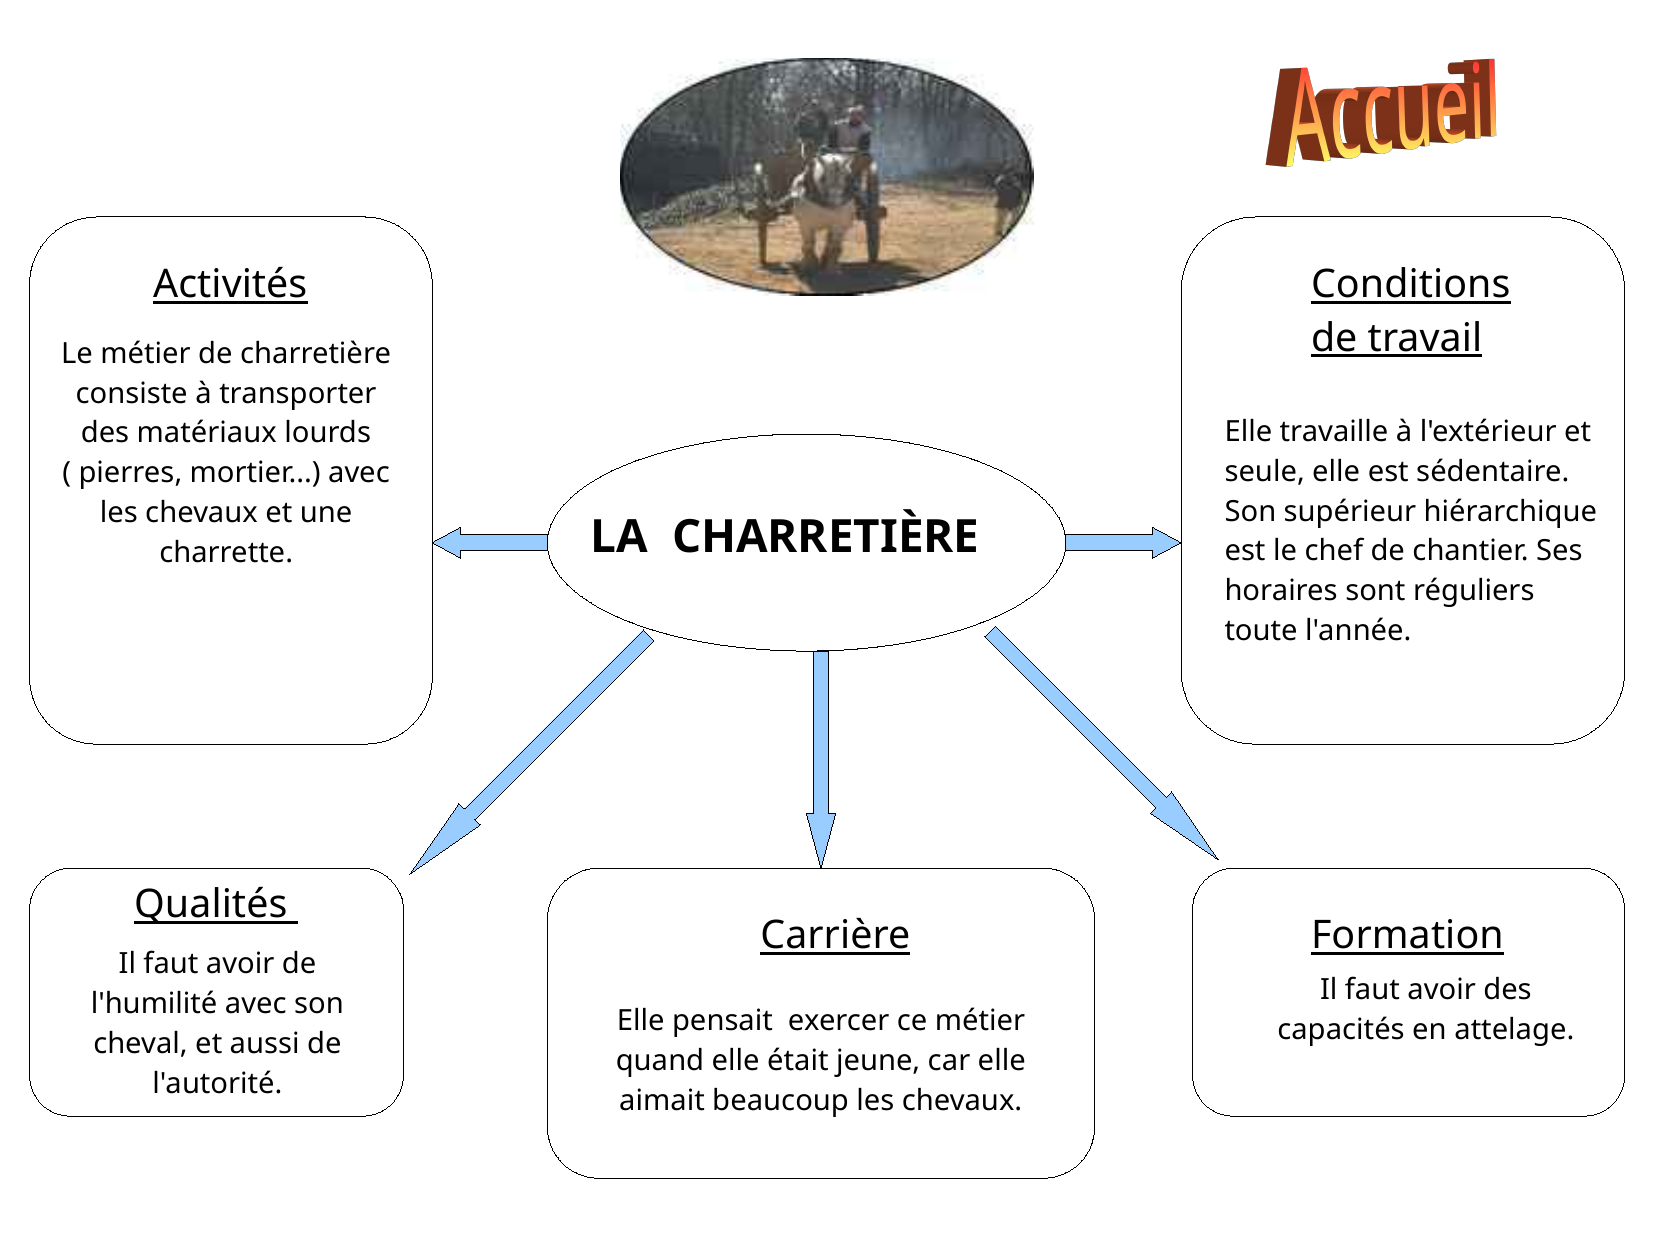

Accueil
Activités
Conditions de travail
Le métier de charretière consiste à transporter des matériaux lourds ( pierres, mortier...) avec les chevaux et une charrette.
Elle travaille à l'extérieur et seule, elle est sédentaire. Son supérieur hiérarchique est le chef de chantier. Ses horaires sont réguliers toute l'année.
LA CHARRETIÈRE
Qualités
Carrière
Formation
Il faut avoir de l'humilité avec son cheval, et aussi de l'autorité.
Il faut avoir des capacités en attelage.
Elle pensait exercer ce métier quand elle était jeune, car elle aimait beaucoup les chevaux.